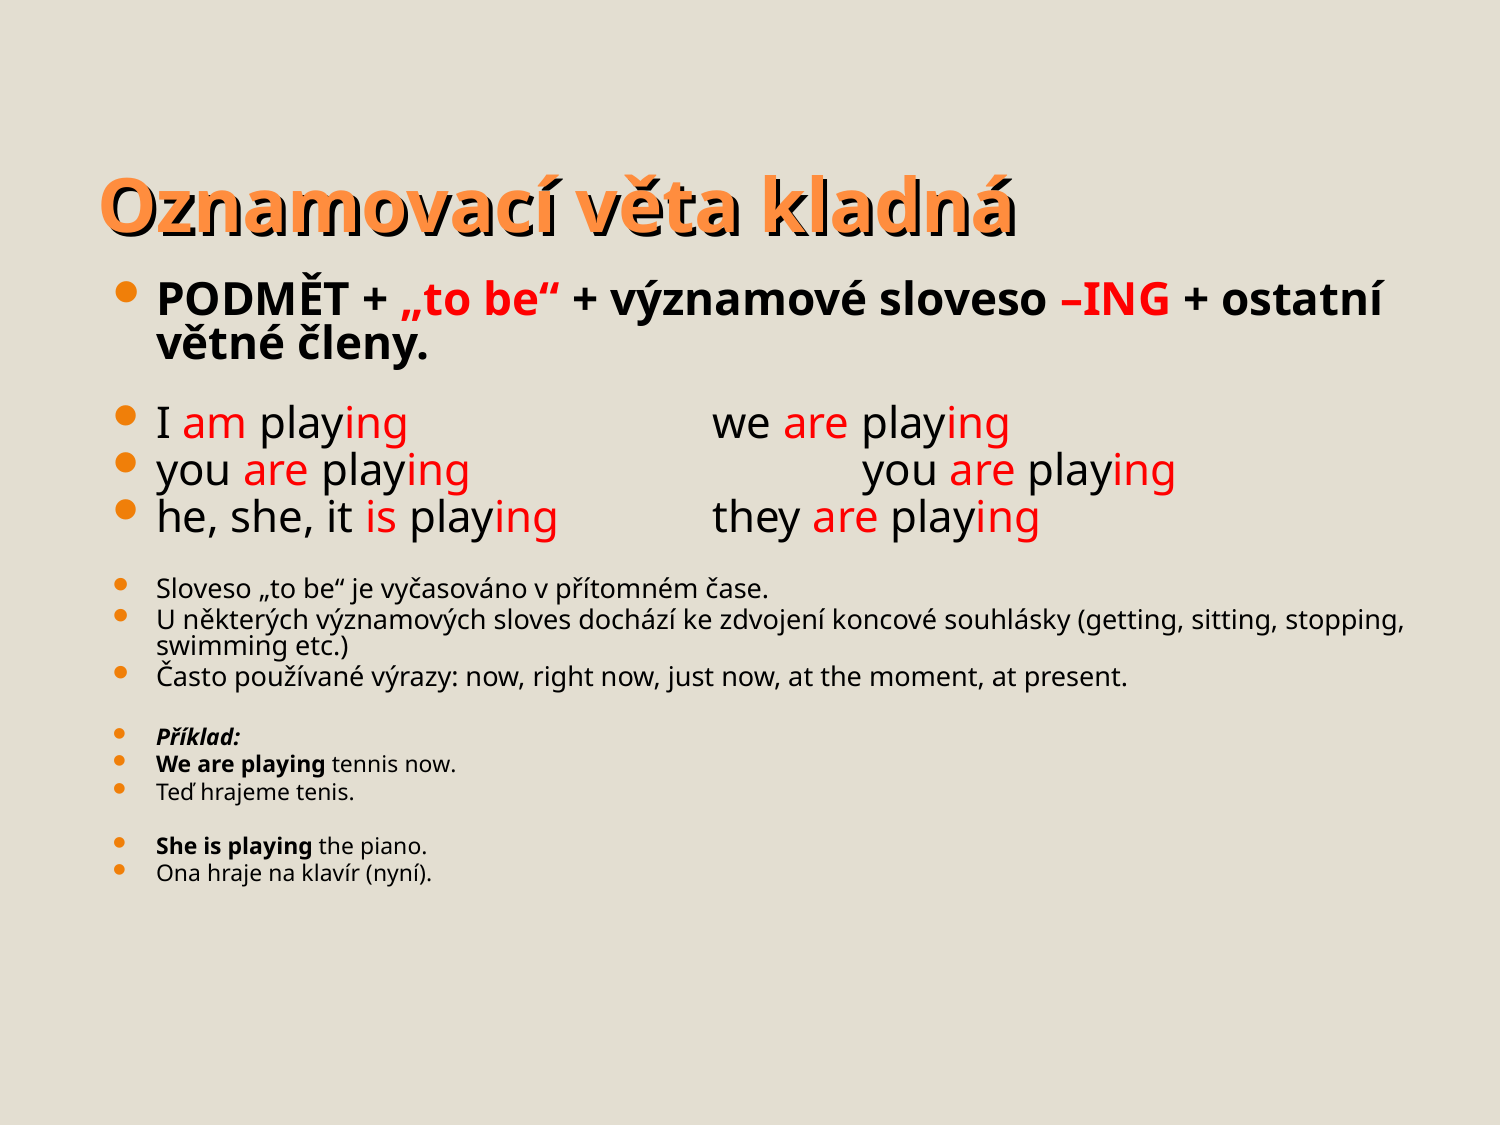

# Oznamovací věta kladná
PODMĚT + „to be“ + významové sloveso –ING + ostatní větné členy.
I am playing			we are playing
you are playing			you are playing
he, she, it is playing		they are playing
Sloveso „to be“ je vyčasováno v přítomném čase.
U některých významových sloves dochází ke zdvojení koncové souhlásky (getting, sitting, stopping, swimming etc.)
Často používané výrazy: now, right now, just now, at the moment, at present.
Příklad:
We are playing tennis now.
Teď hrajeme tenis.
She is playing the piano.
Ona hraje na klavír (nyní).